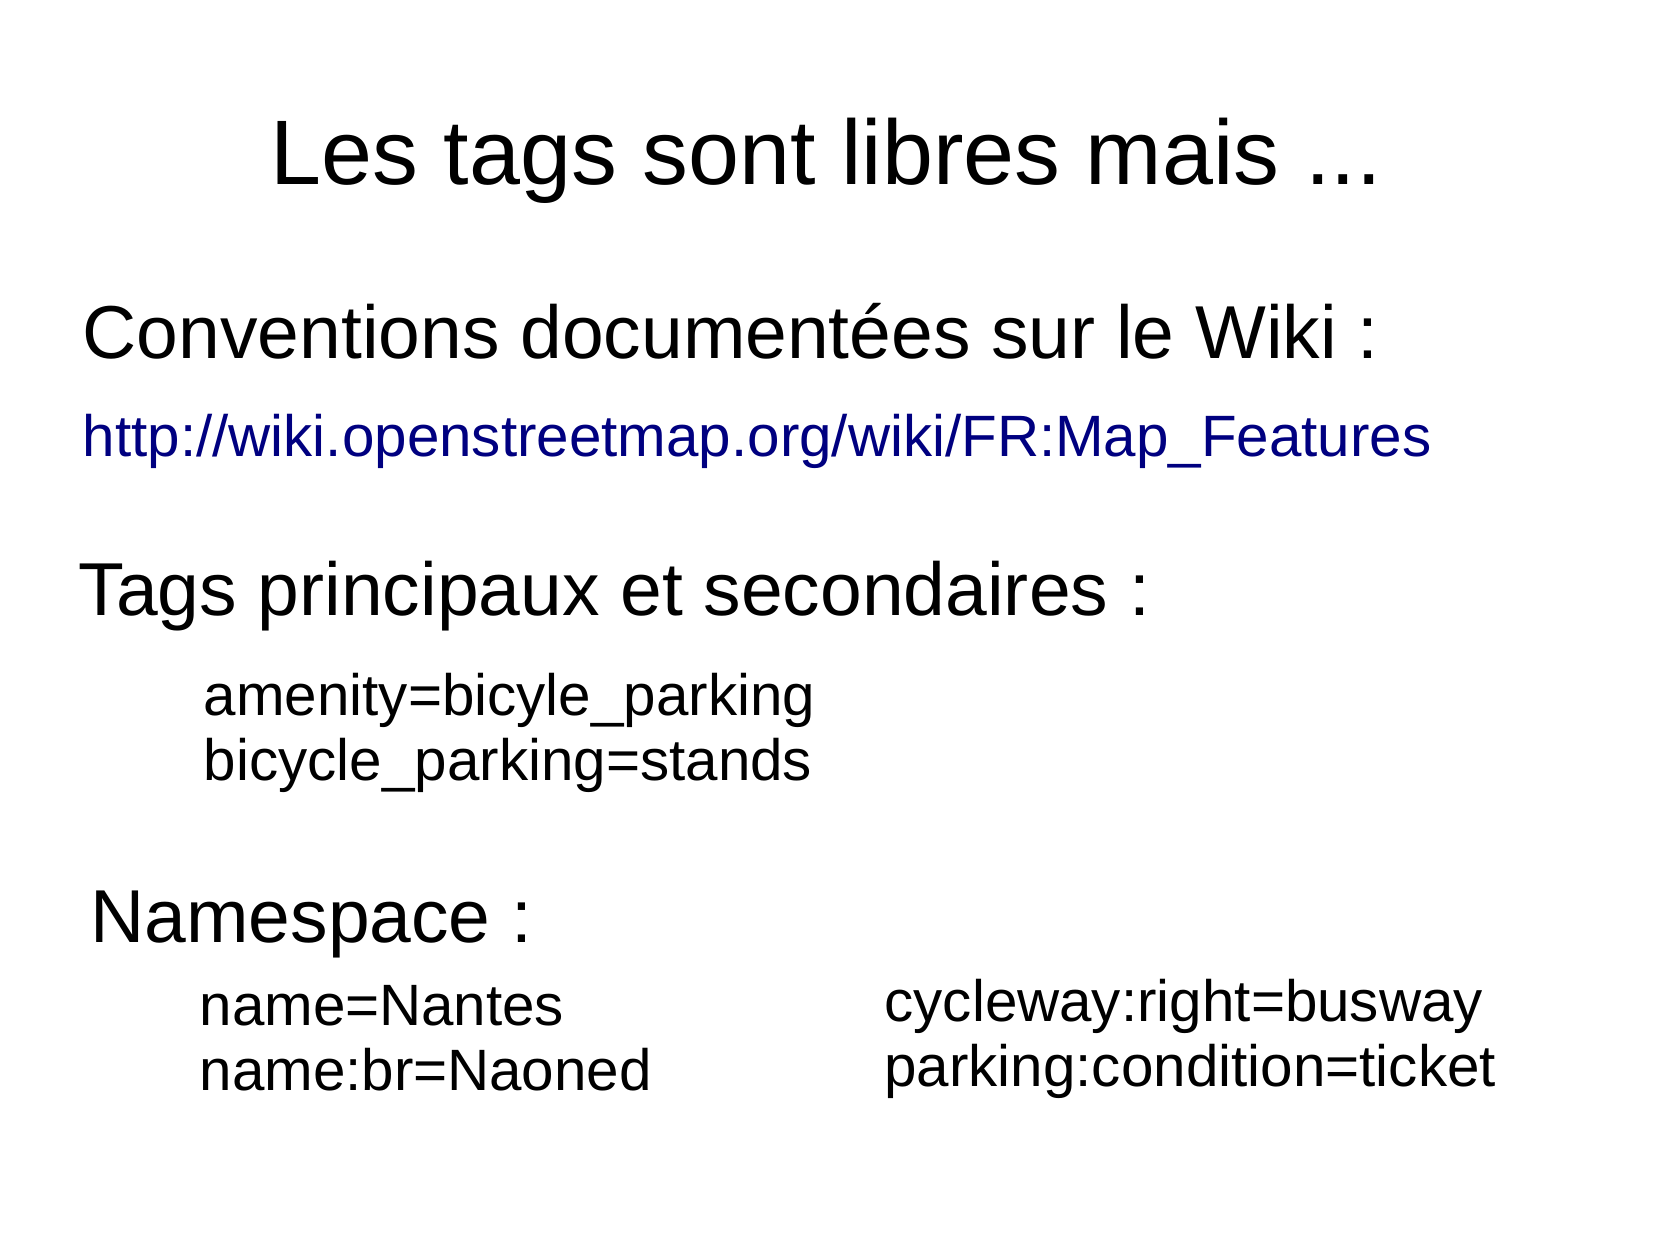

# Les tags sont libres mais ...
Conventions documentées sur le Wiki :
http://wiki.openstreetmap.org/wiki/FR:Map_Features
Tags principaux et secondaires :
amenity=bicyle_parking
bicycle_parking=stands
Namespace :
cycleway:right=busway
parking:condition=ticket
name=Nantes
name:br=Naoned